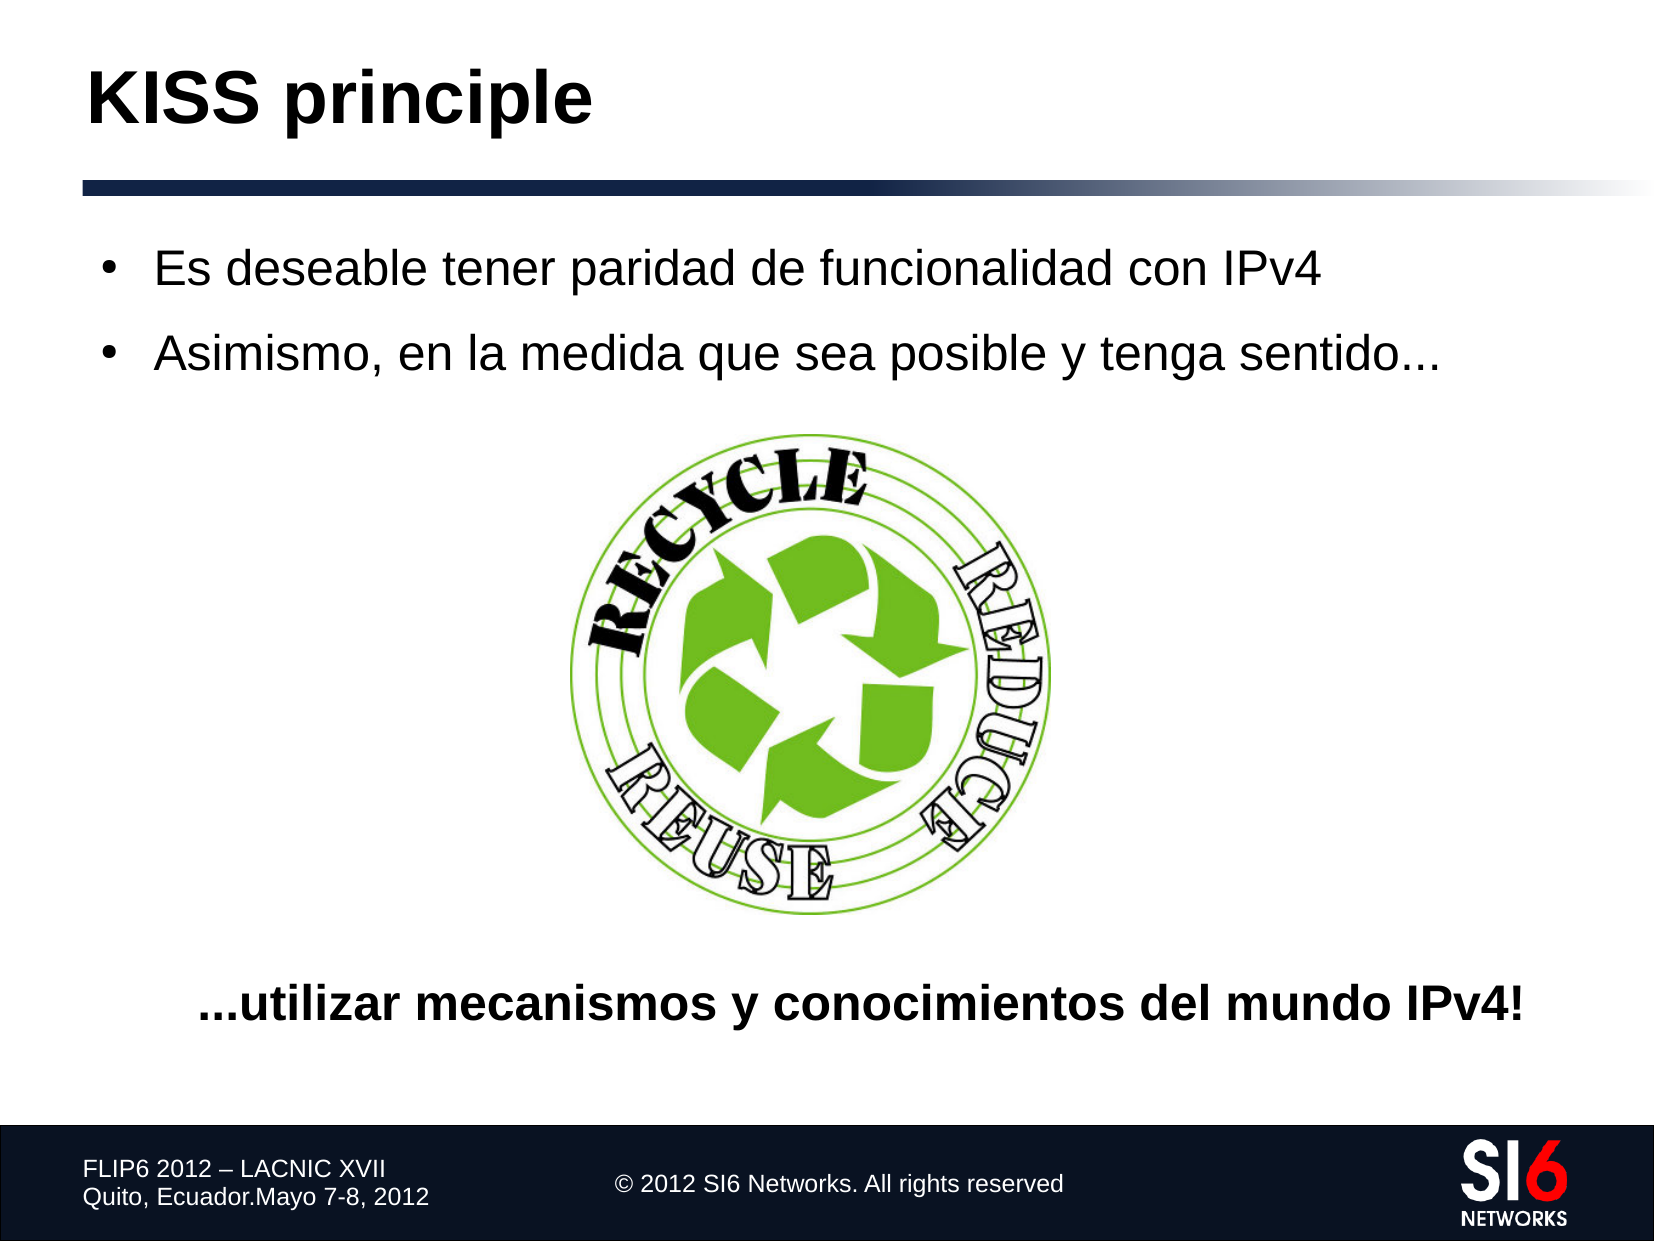

# KISS principle
Es deseable tener paridad de funcionalidad con IPv4
Asimismo, en la medida que sea posible y tenga sentido...
...utilizar mecanismos y conocimientos del mundo IPv4!